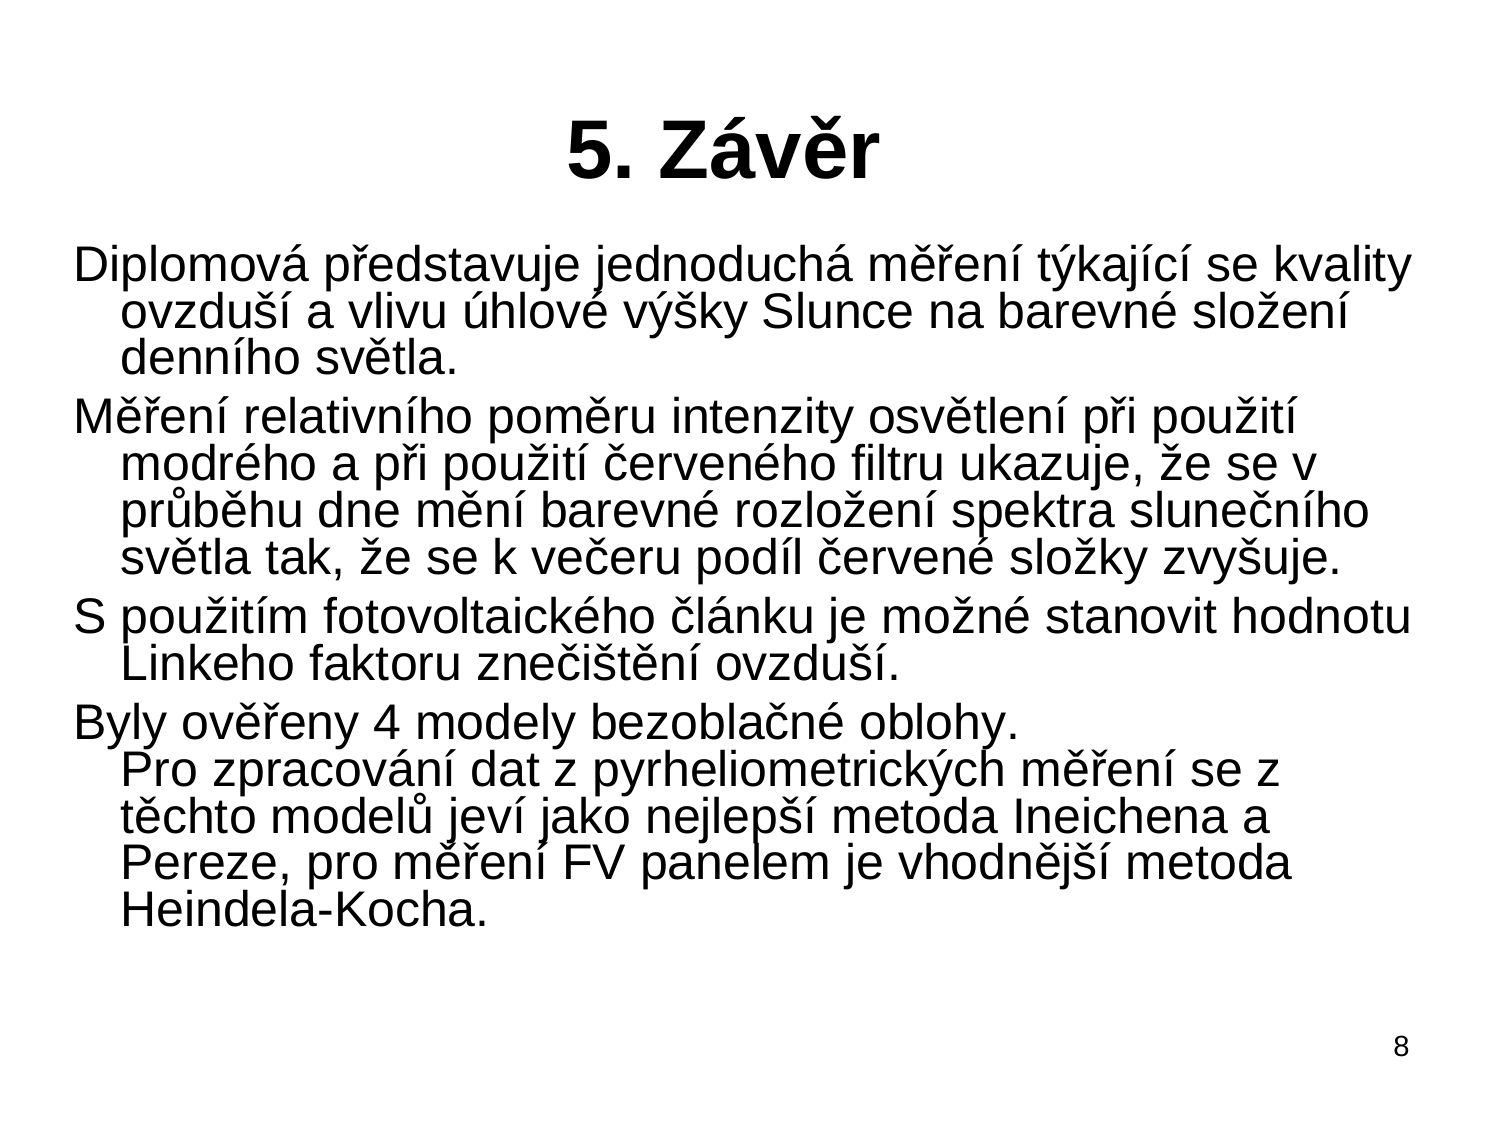

# 5. Závěr
Diplomová představuje jednoduchá měření týkající se kvality ovzduší a vlivu úhlové výšky Slunce na barevné složení denního světla.
Měření relativního poměru intenzity osvětlení při použití modrého a při použití červeného filtru ukazuje, že se v průběhu dne mění barevné rozložení spektra slunečního světla tak, že se k večeru podíl červené složky zvyšuje.
S použitím fotovoltaického článku je možné stanovit hodnotu Linkeho faktoru znečištění ovzduší.
Byly ověřeny 4 modely bezoblačné oblohy.
Pro zpracování dat z pyrheliometrických měření se z těchto modelů jeví jako nejlepší metoda Ineichena a Pereze, pro měření FV panelem je vhodnější metoda Heindela-Kocha.
8